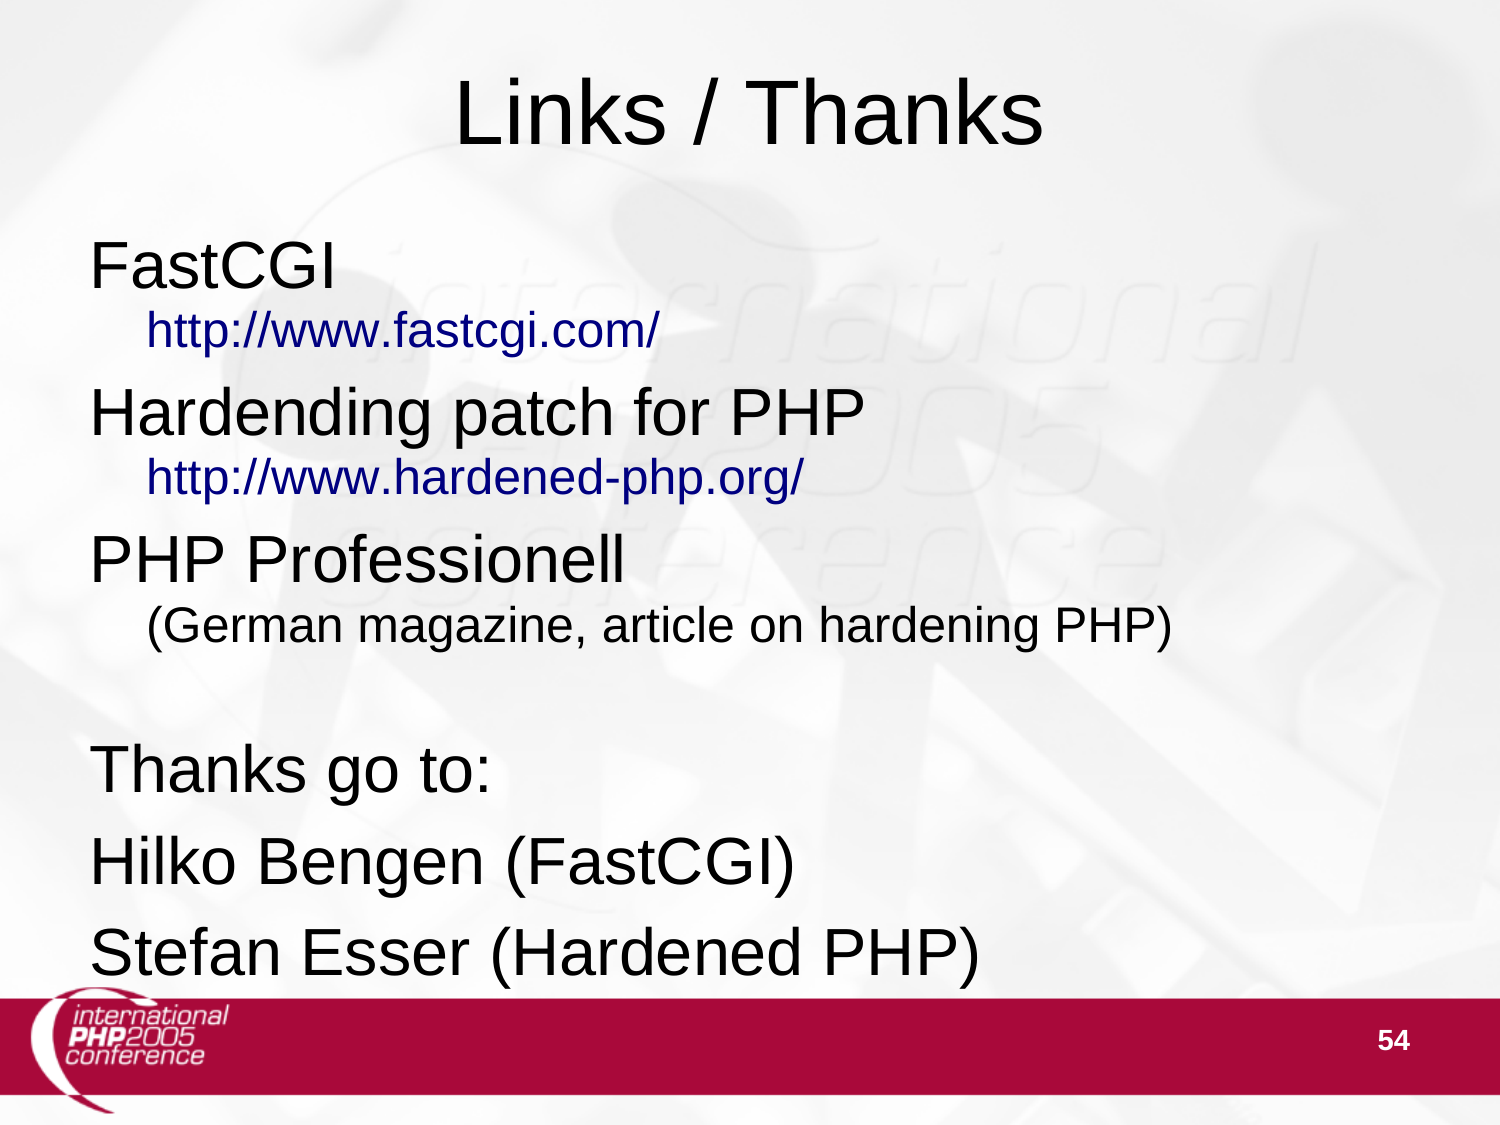

# Links / Thanks
FastCGI
http://www.fastcgi.com/
Hardending patch for PHP
http://www.hardened-php.org/
PHP Professionell
(German magazine, article on hardening PHP)
Thanks go to:
Hilko Bengen (FastCGI)
Stefan Esser (Hardened PHP)
54